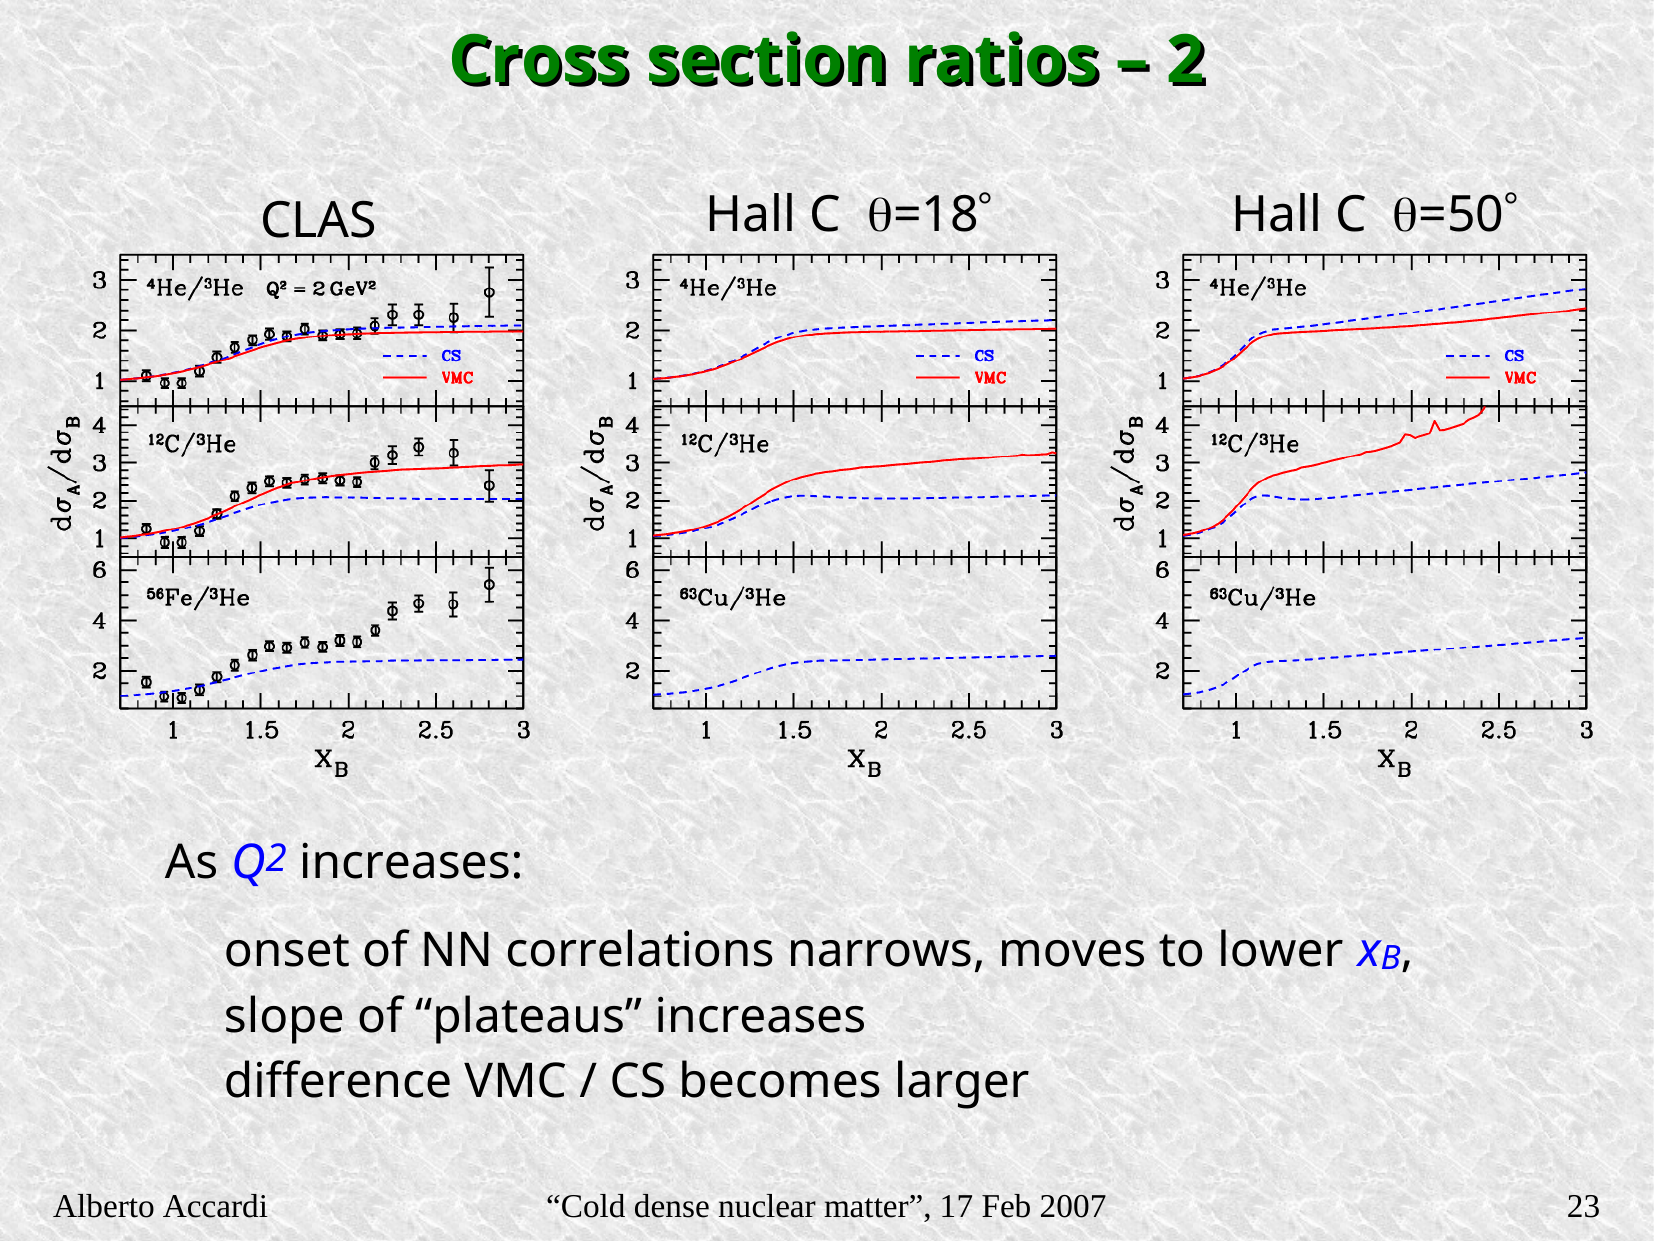

Cross section ratios – 2
Hall C q=50
As Q2 increases:
onset of NN correlations narrows, moves to lower xB,
slope of “plateaus” increases
difference VMC / CS becomes larger
Hall C q=18
CLAS
Alberto Accardi
Padova U.
23